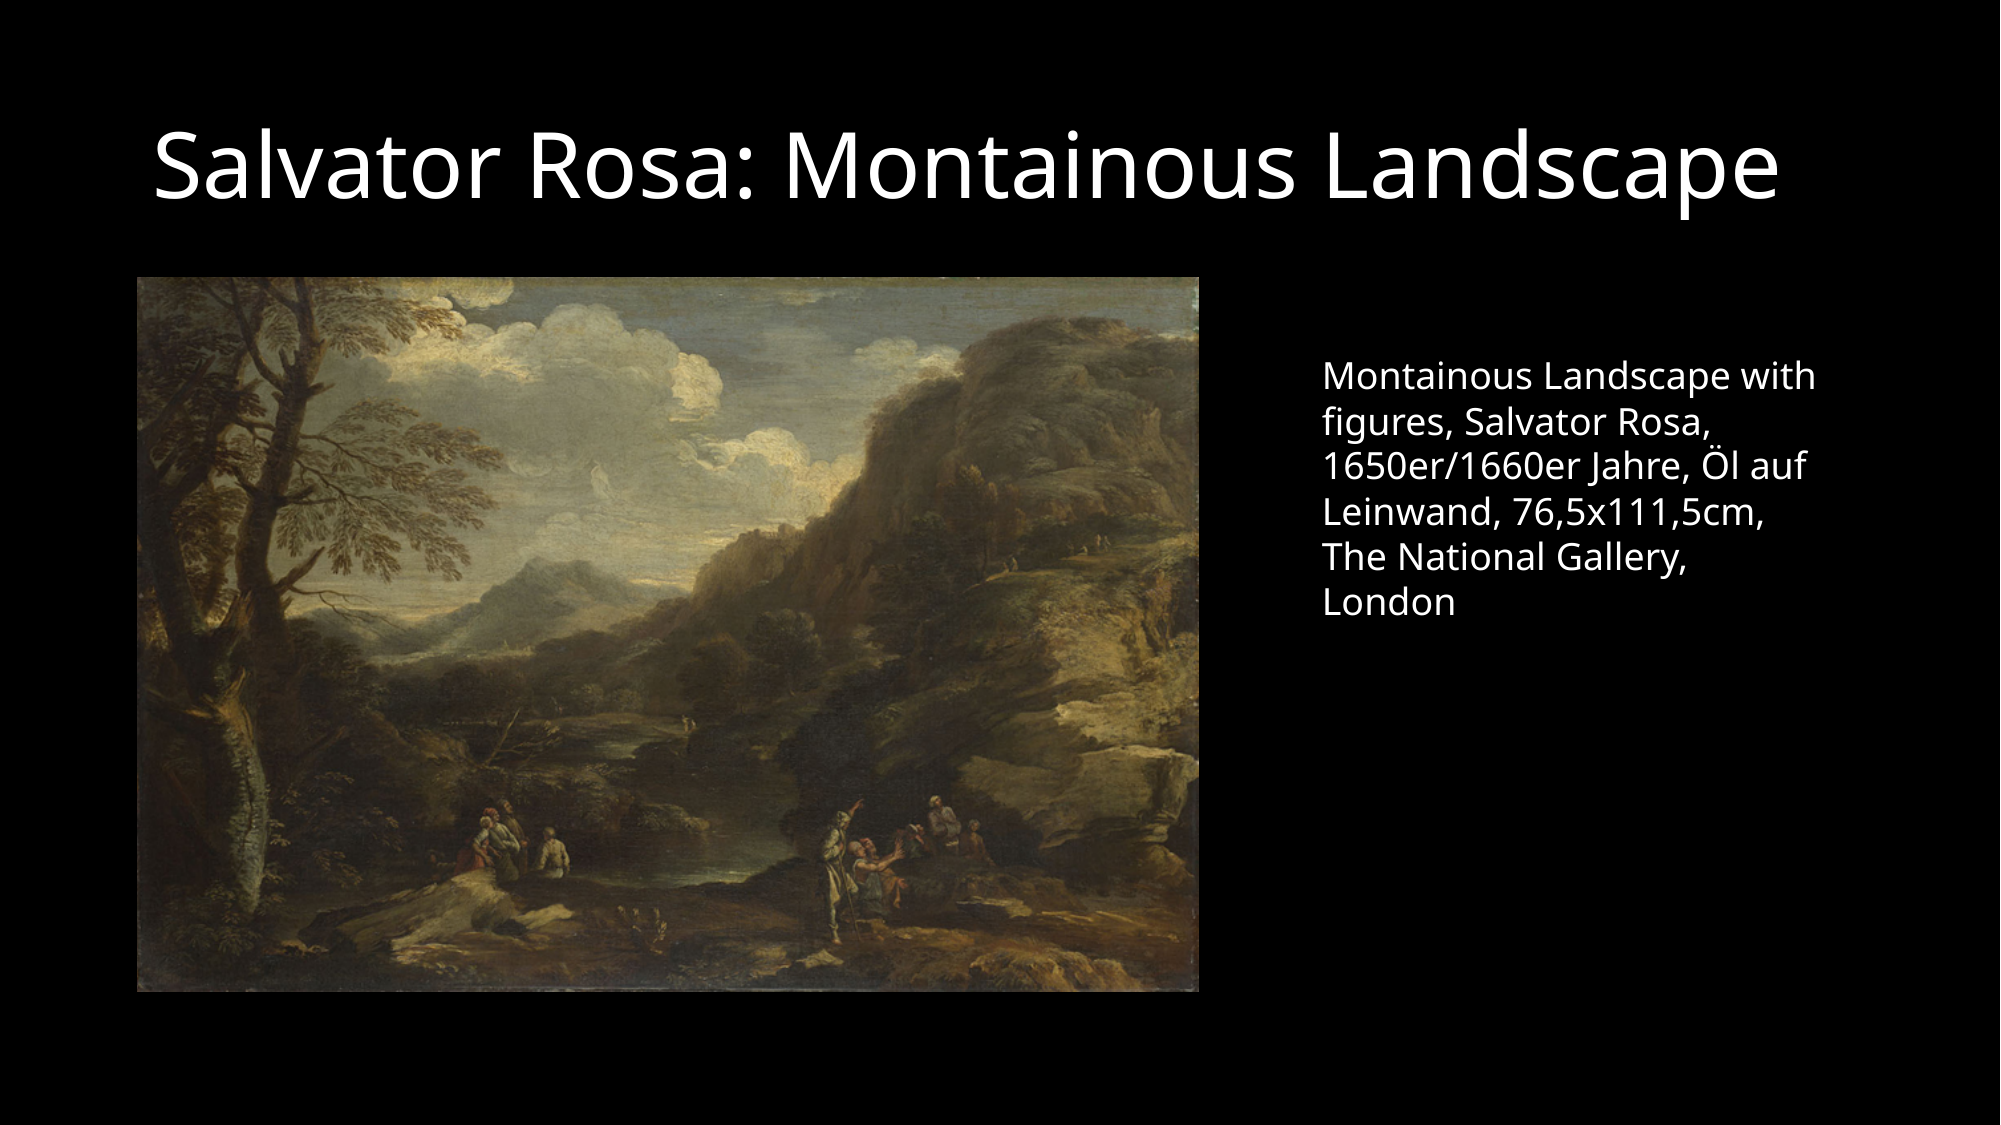

# Salvator Rosa: Montainous Landscape
Montainous Landscape with figures, Salvator Rosa, 1650er/1660er Jahre, Öl auf Leinwand, 76,5x111,5cm, The National Gallery, London